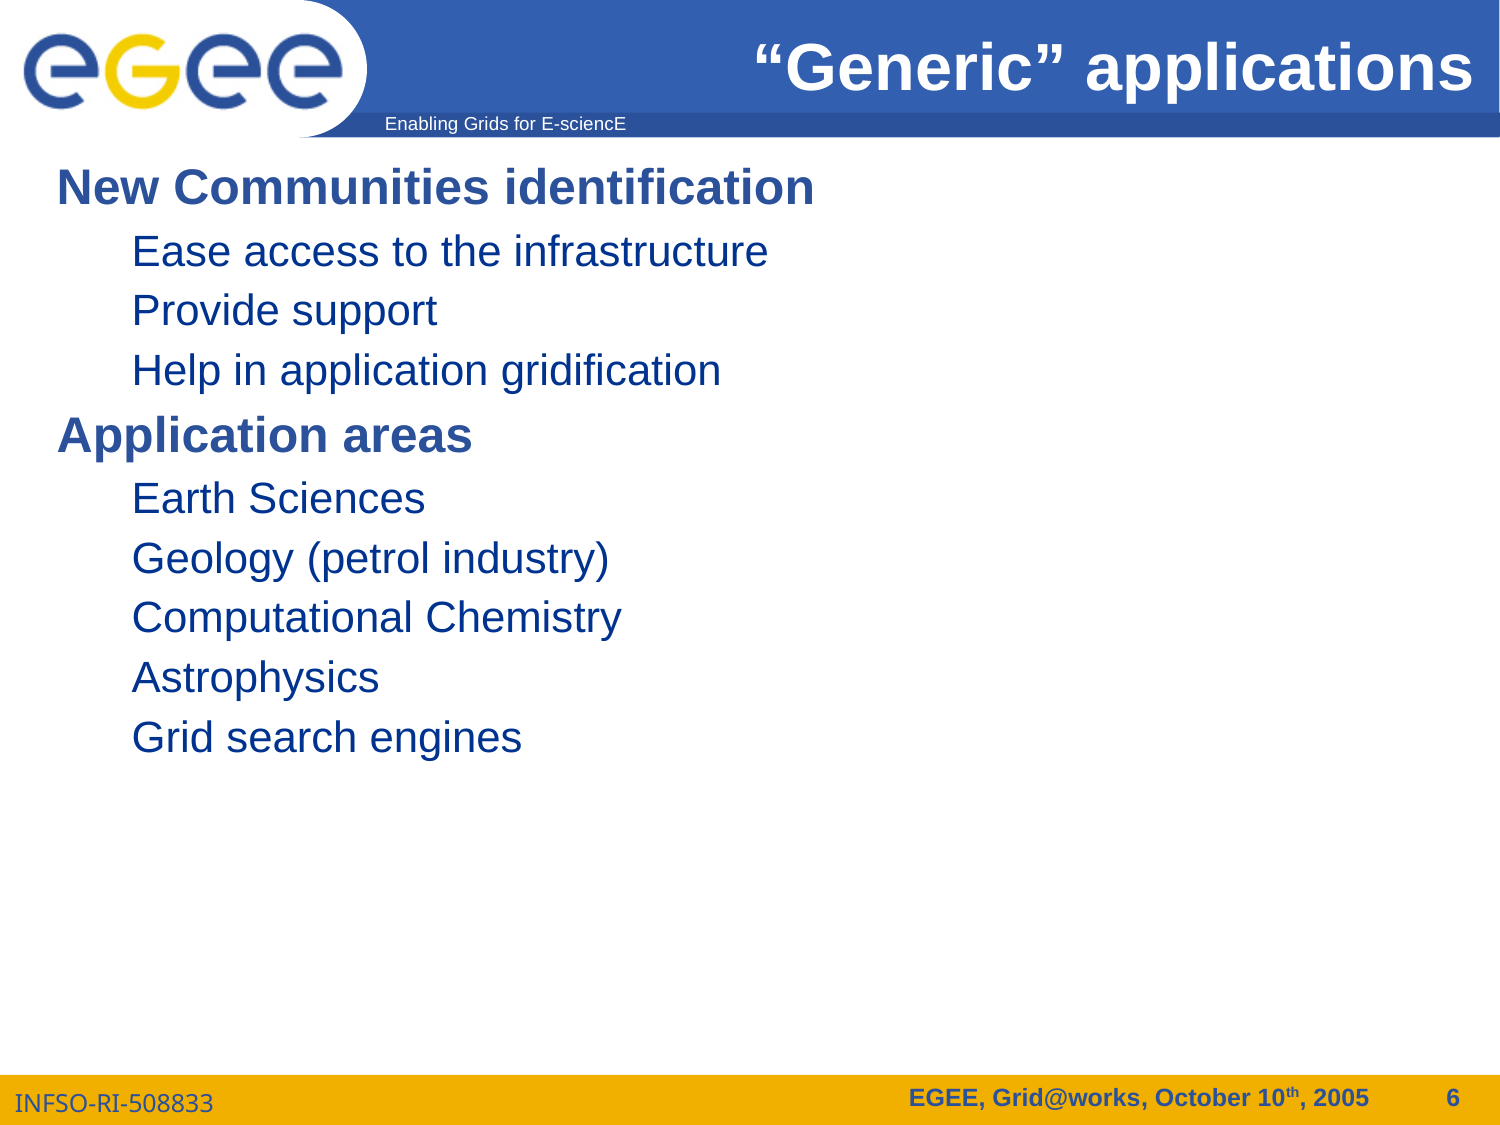

# “Generic” applications
New Communities identification
Ease access to the infrastructure
Provide support
Help in application gridification
Application areas
Earth Sciences
Geology (petrol industry)
Computational Chemistry
Astrophysics
Grid search engines
MIE 2005 Healthgrid workshop, Geneva, August 2005
6